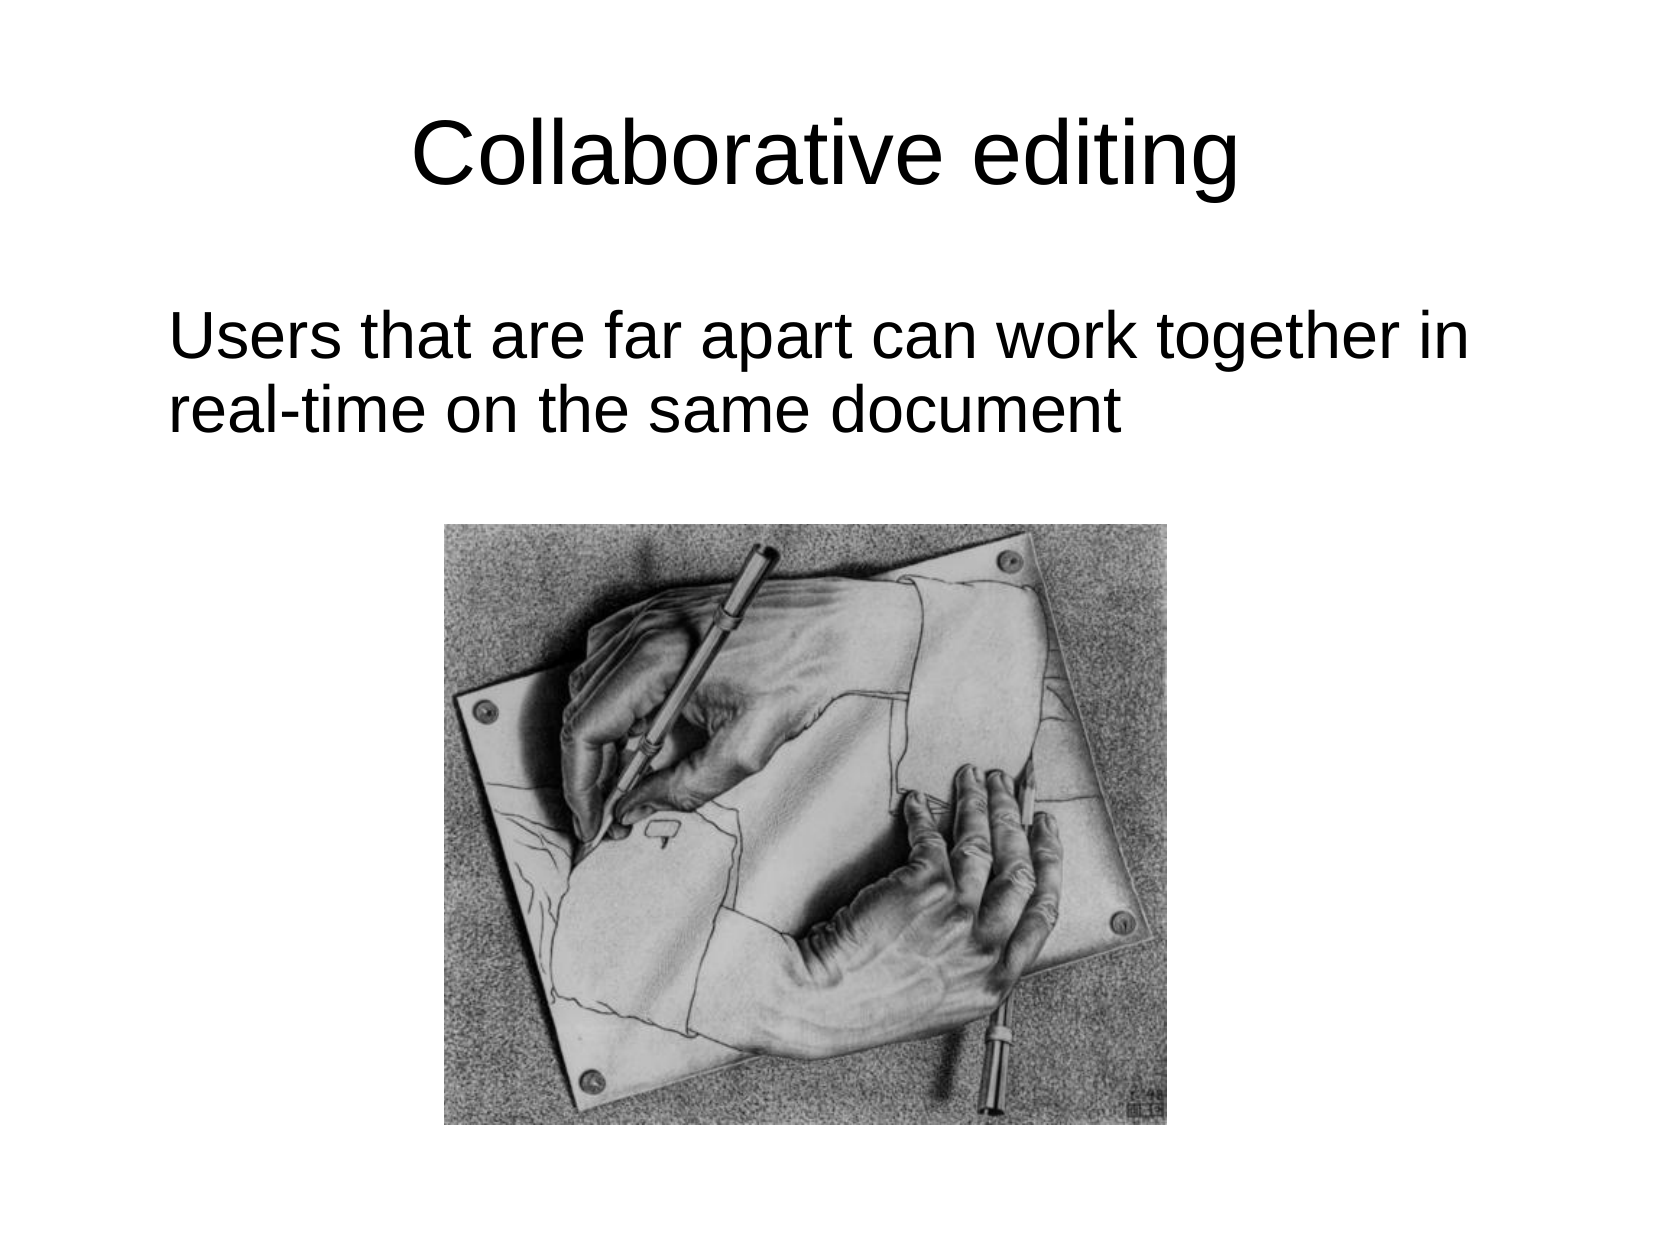

Collaborative editing
Users that are far apart can work together in real-time on the same document